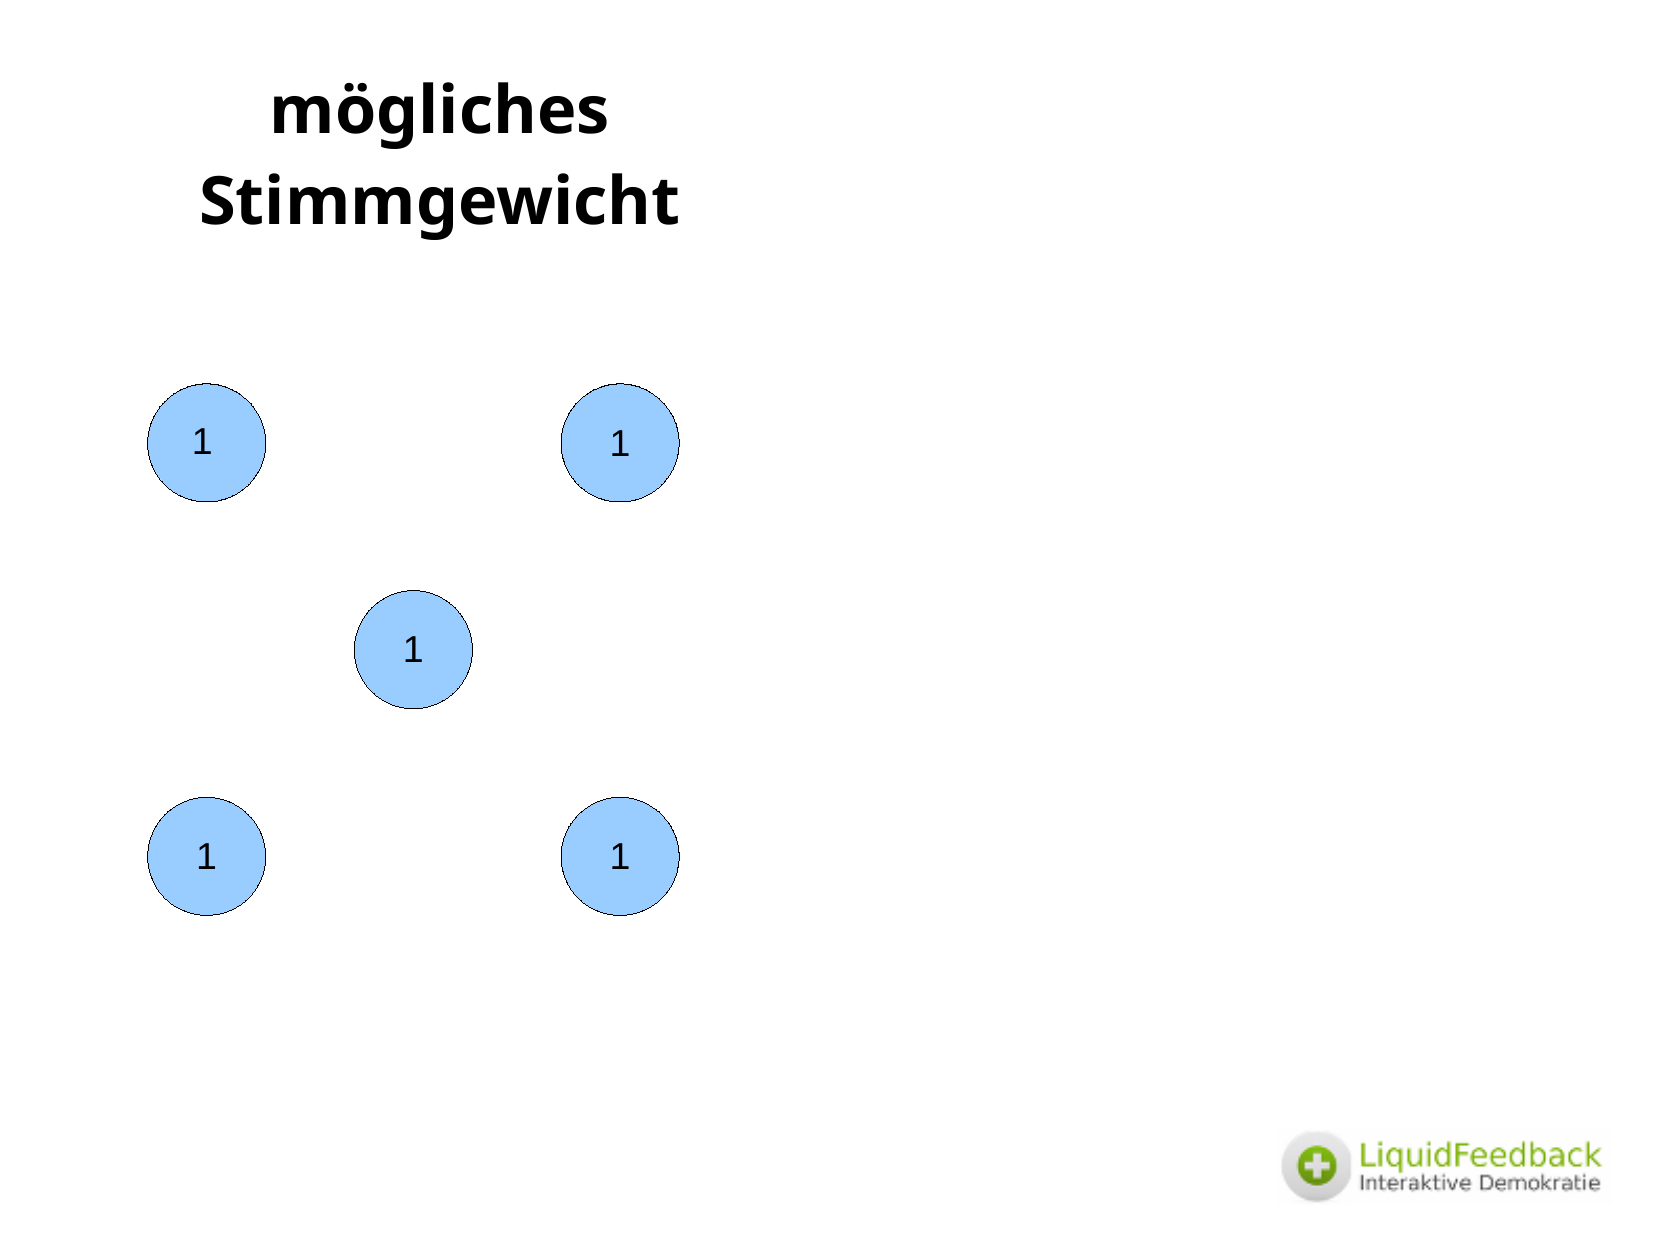

# mögliches Stimmgewicht
1
1
1
1
1